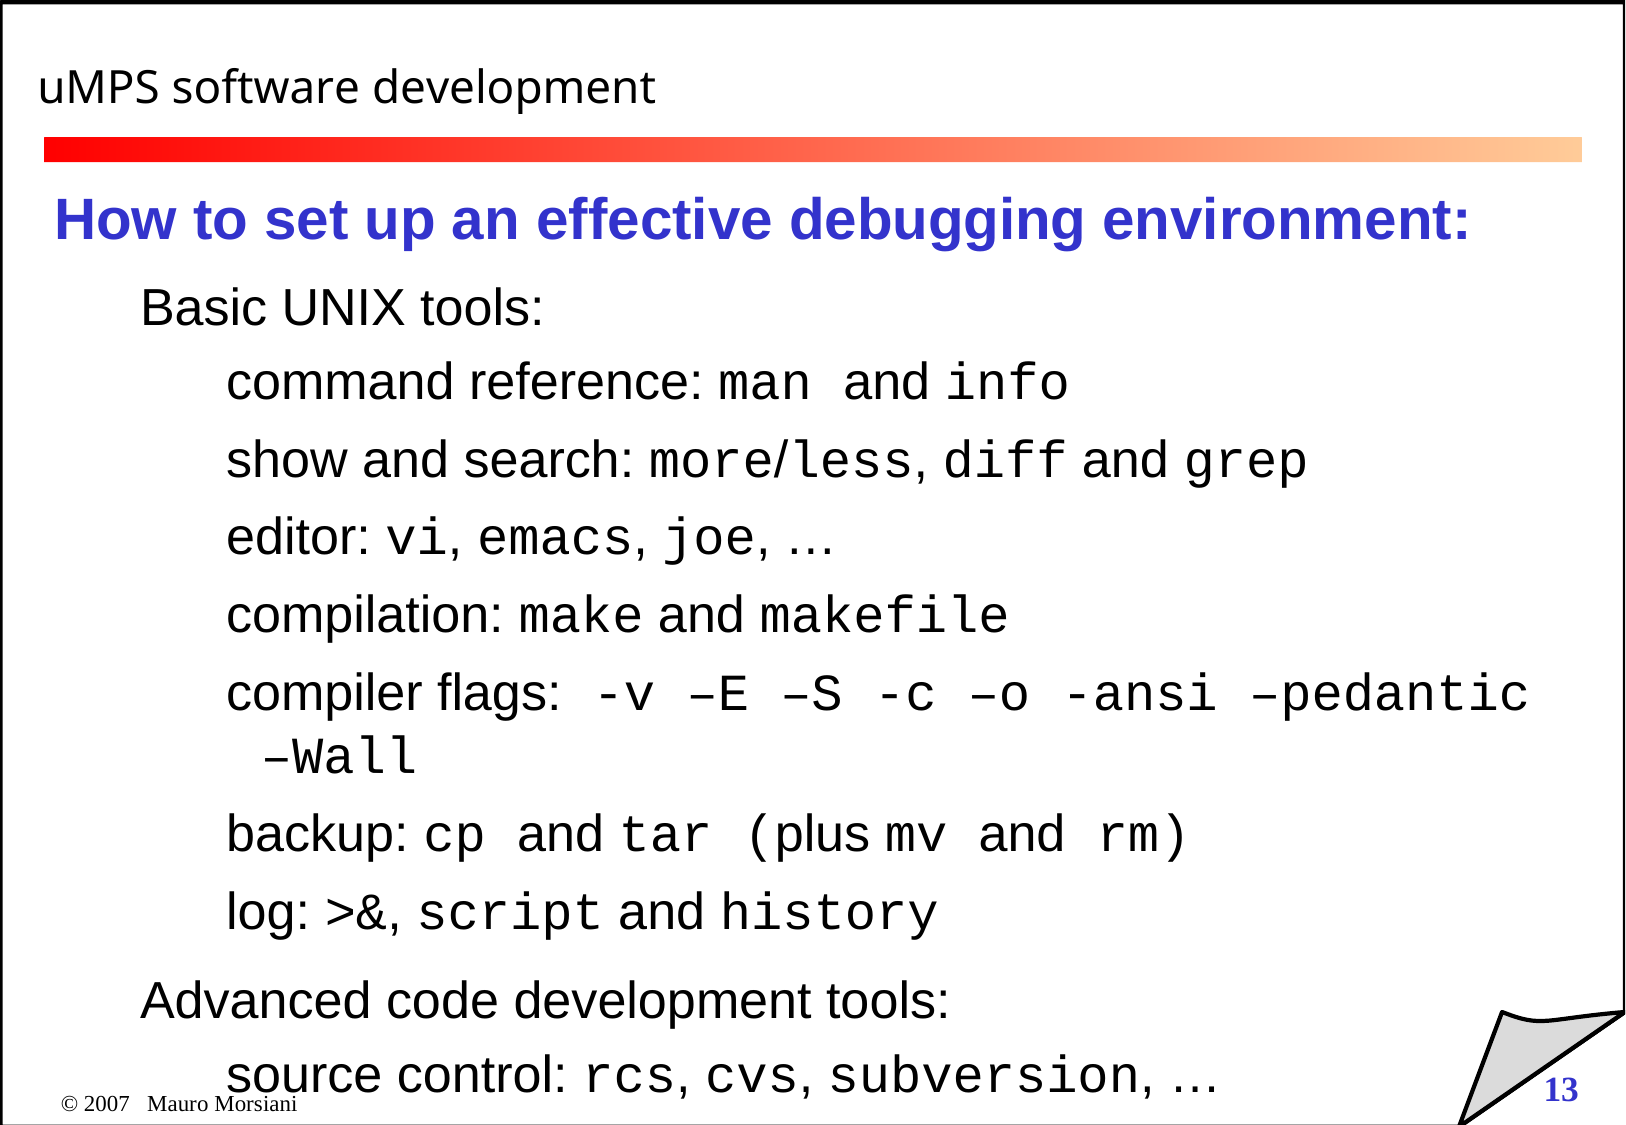

# uMPS software development
How to set up an effective debugging environment:
Basic UNIX tools:
command reference: man and info
show and search: more/less, diff and grep
editor: vi, emacs, joe, …
compilation: make and makefile
compiler flags: -v –E –S -c –o -ansi –pedantic –Wall
backup: cp and tar (plus mv and rm)
log: >&, script and history
Advanced code development tools:
source control: rcs, cvs, subversion, …